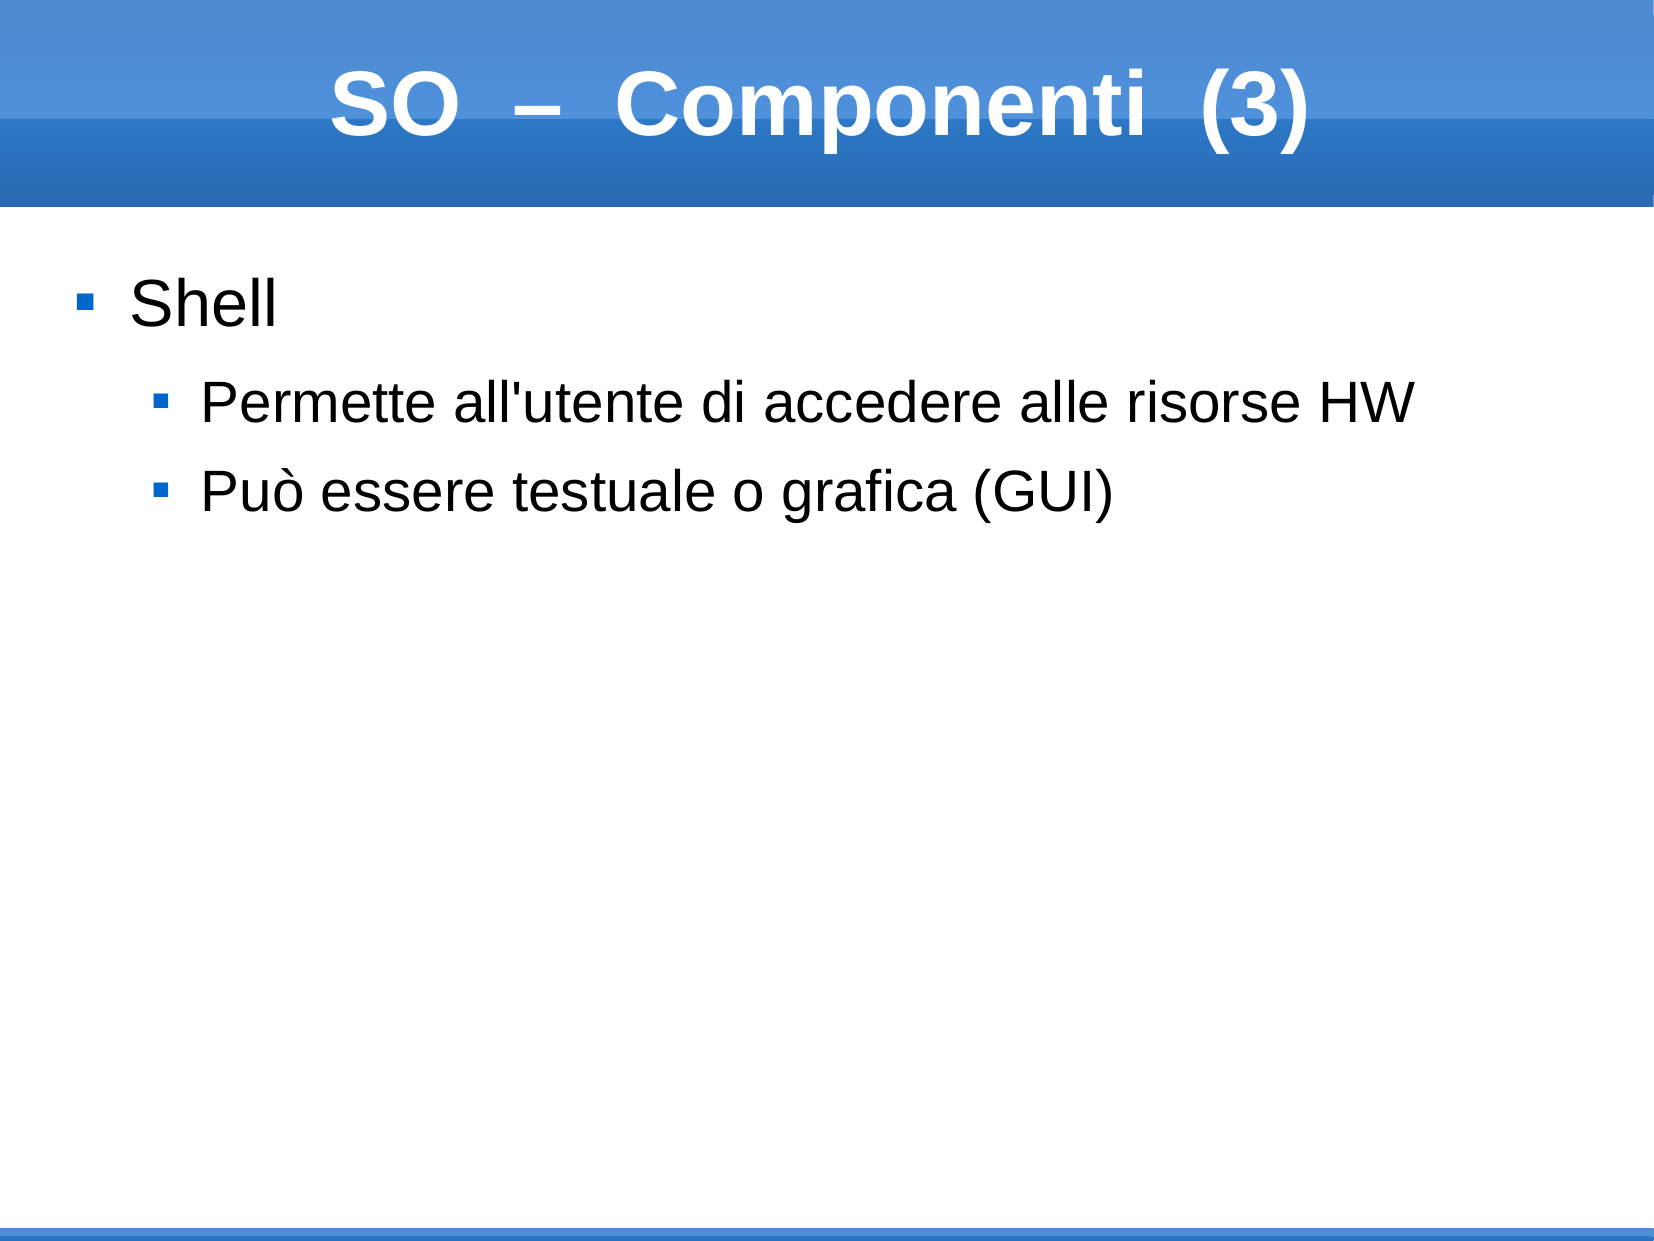

# SO – Componenti (3)
Shell
Permette all'utente di accedere alle risorse HW
Può essere testuale o grafica (GUI)